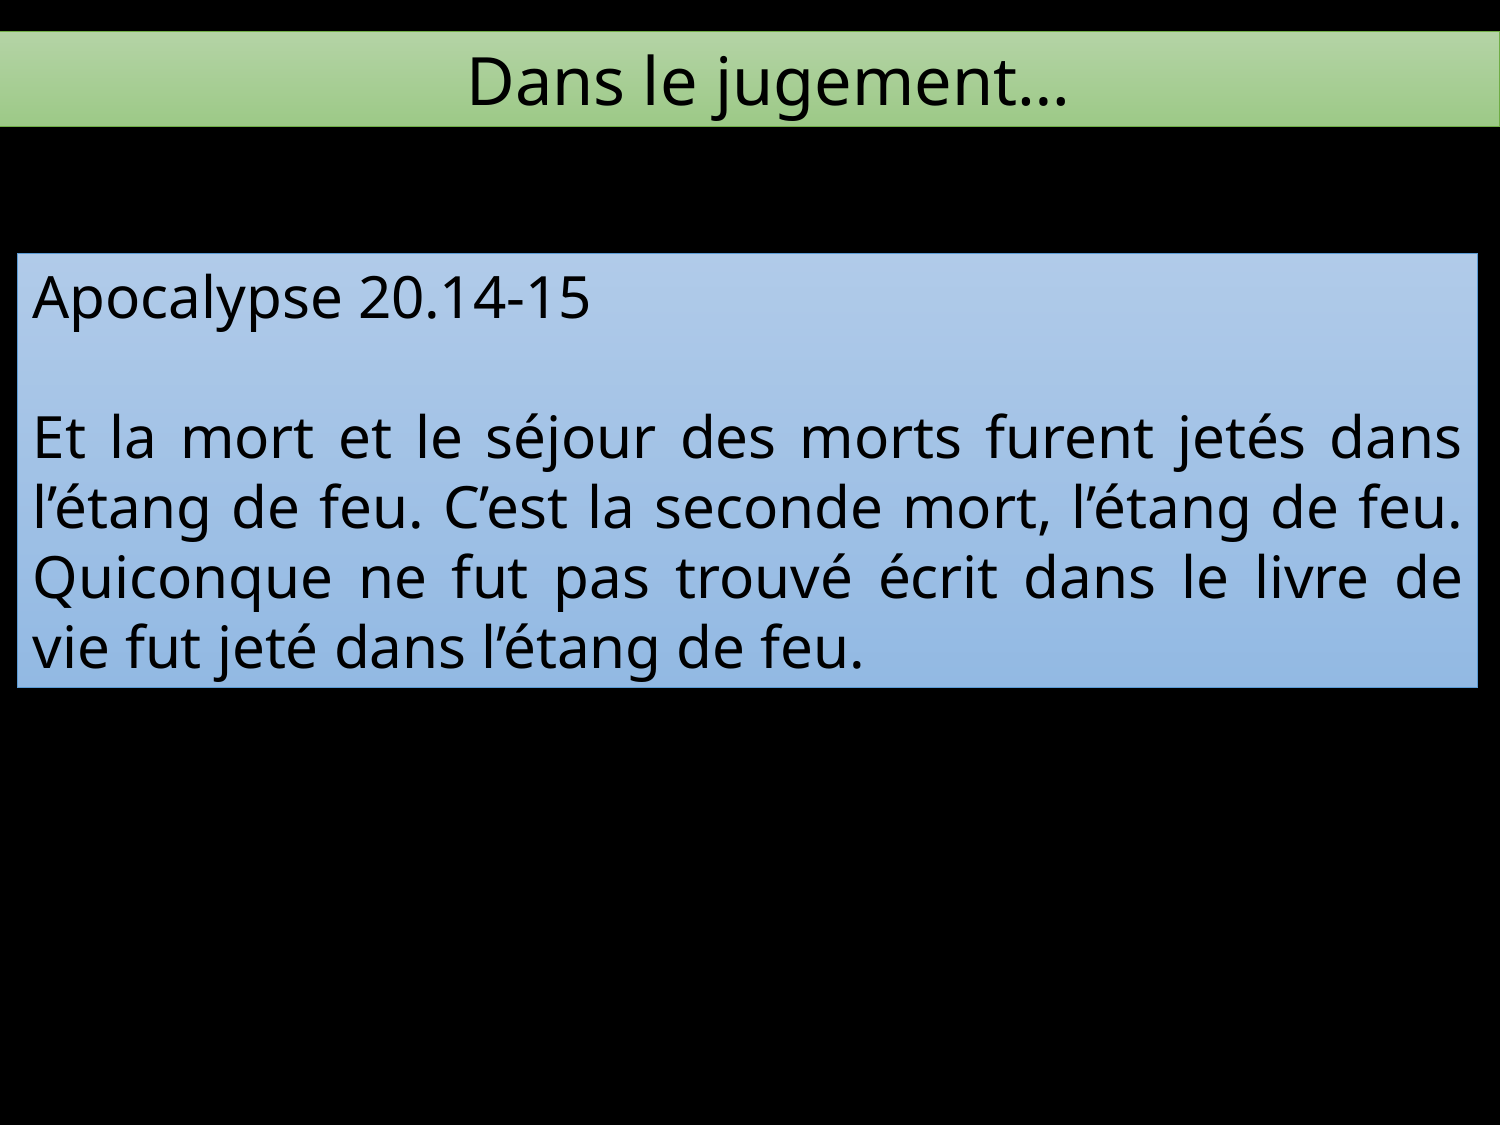

Dans le jugement…
Apocalypse 20.14-15
Et la mort et le séjour des morts furent jetés dans l’étang de feu. C’est la seconde mort, l’étang de feu. Quiconque ne fut pas trouvé écrit dans le livre de vie fut jeté dans l’étang de feu.